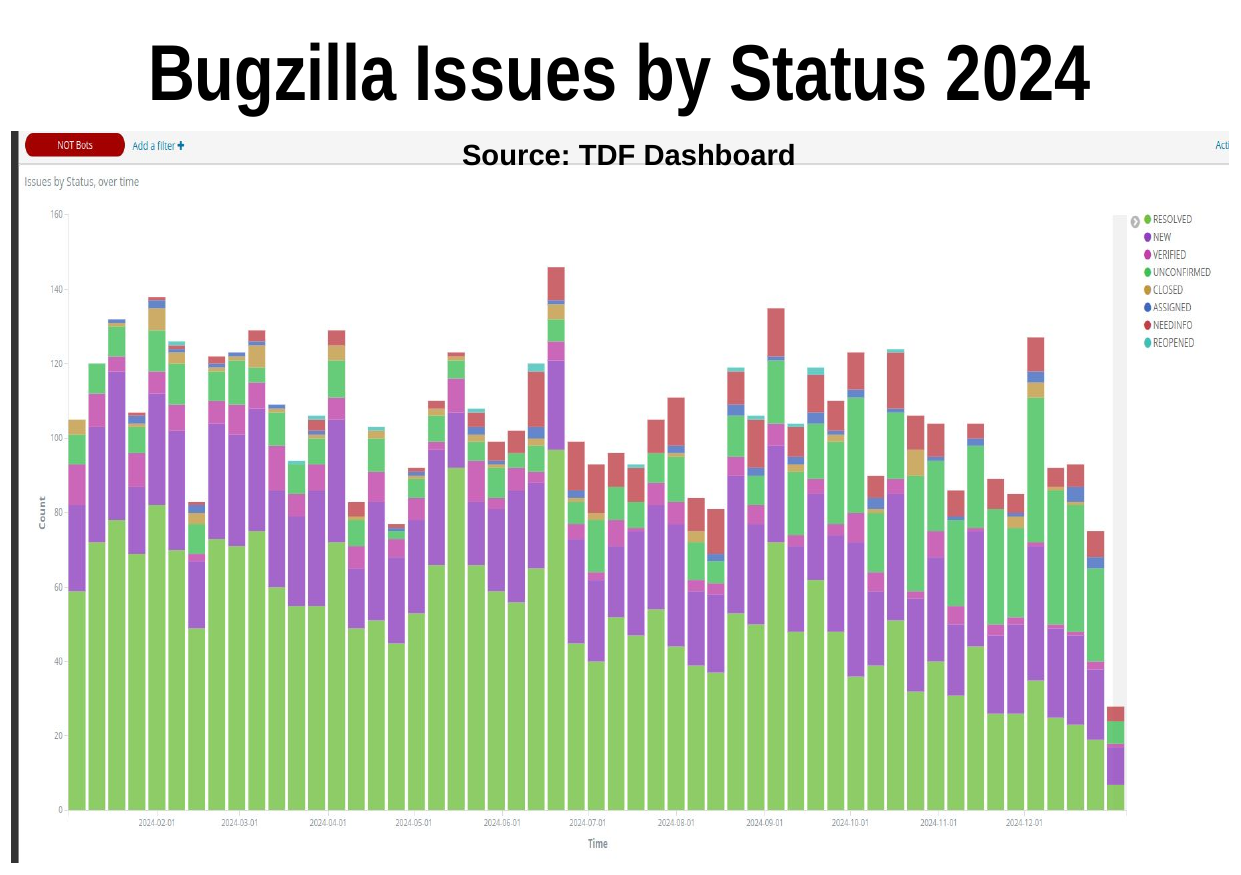

# Bugzilla Issues by Status 2024
Source: TDF Dashboard